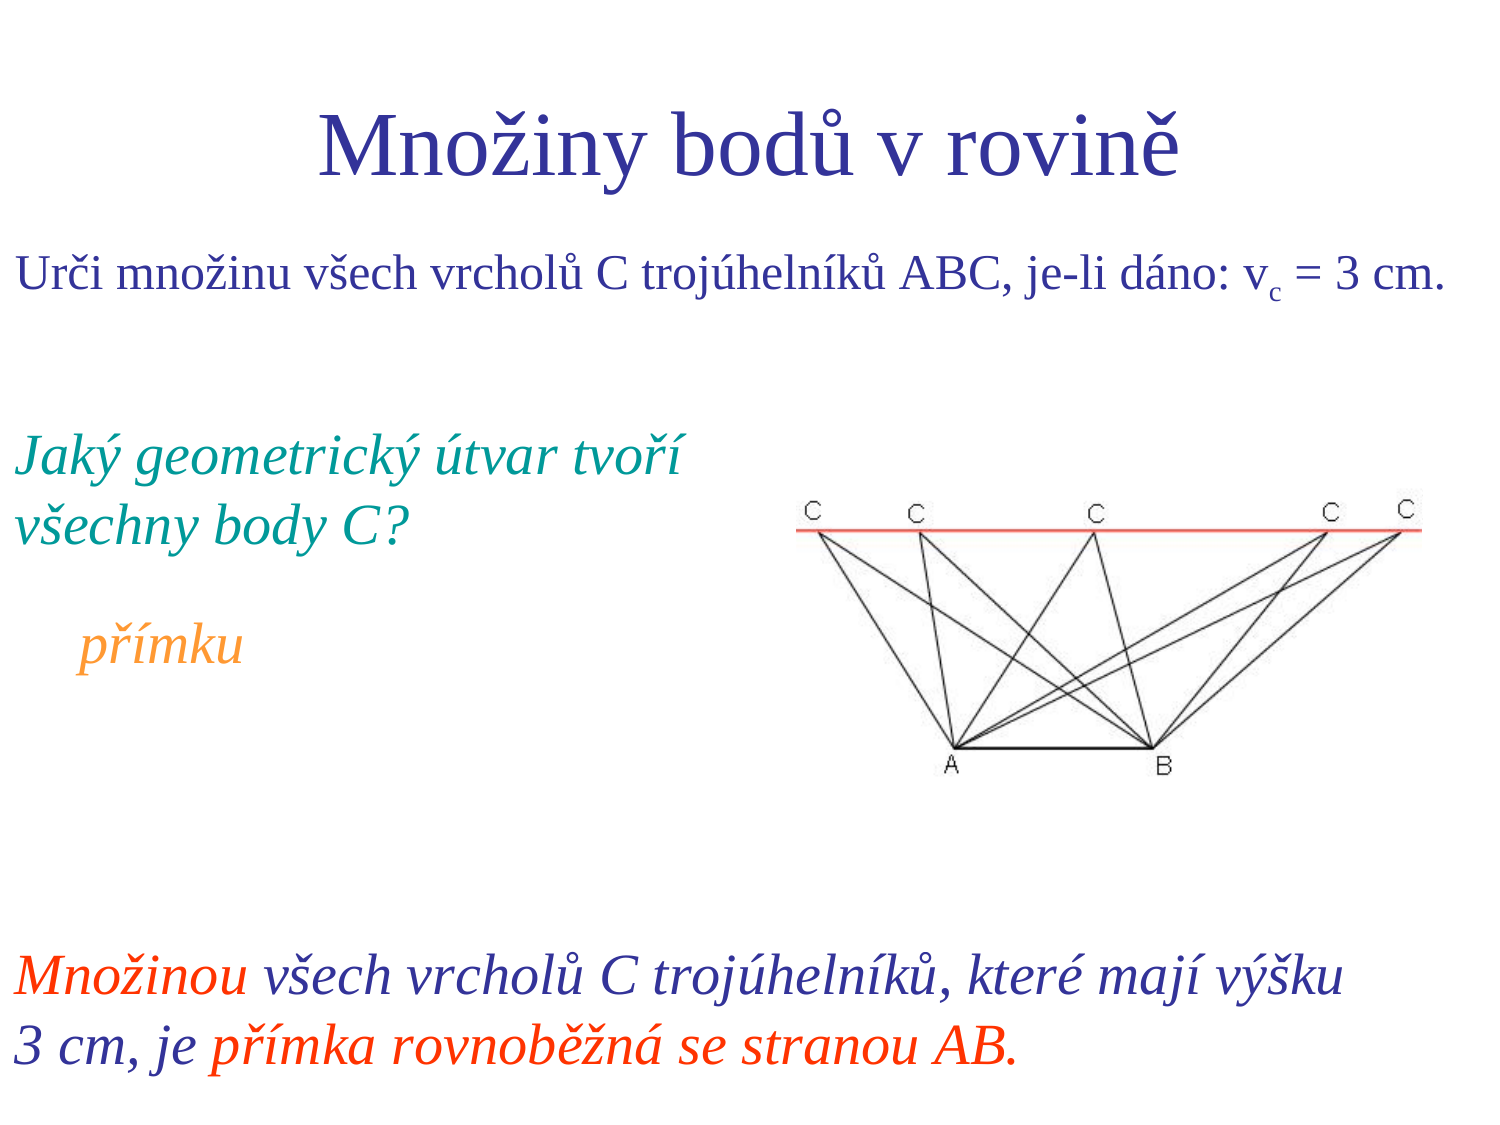

# Množiny bodů v rovině
Urči množinu všech vrcholů C trojúhelníků ABC, je-li dáno: vc = 3 cm.
Jaký geometrický útvar tvoří všechny body C?
přímku
Množinou všech vrcholů C trojúhelníků, které mají výšku
3 cm, je přímka rovnoběžná se stranou AB.